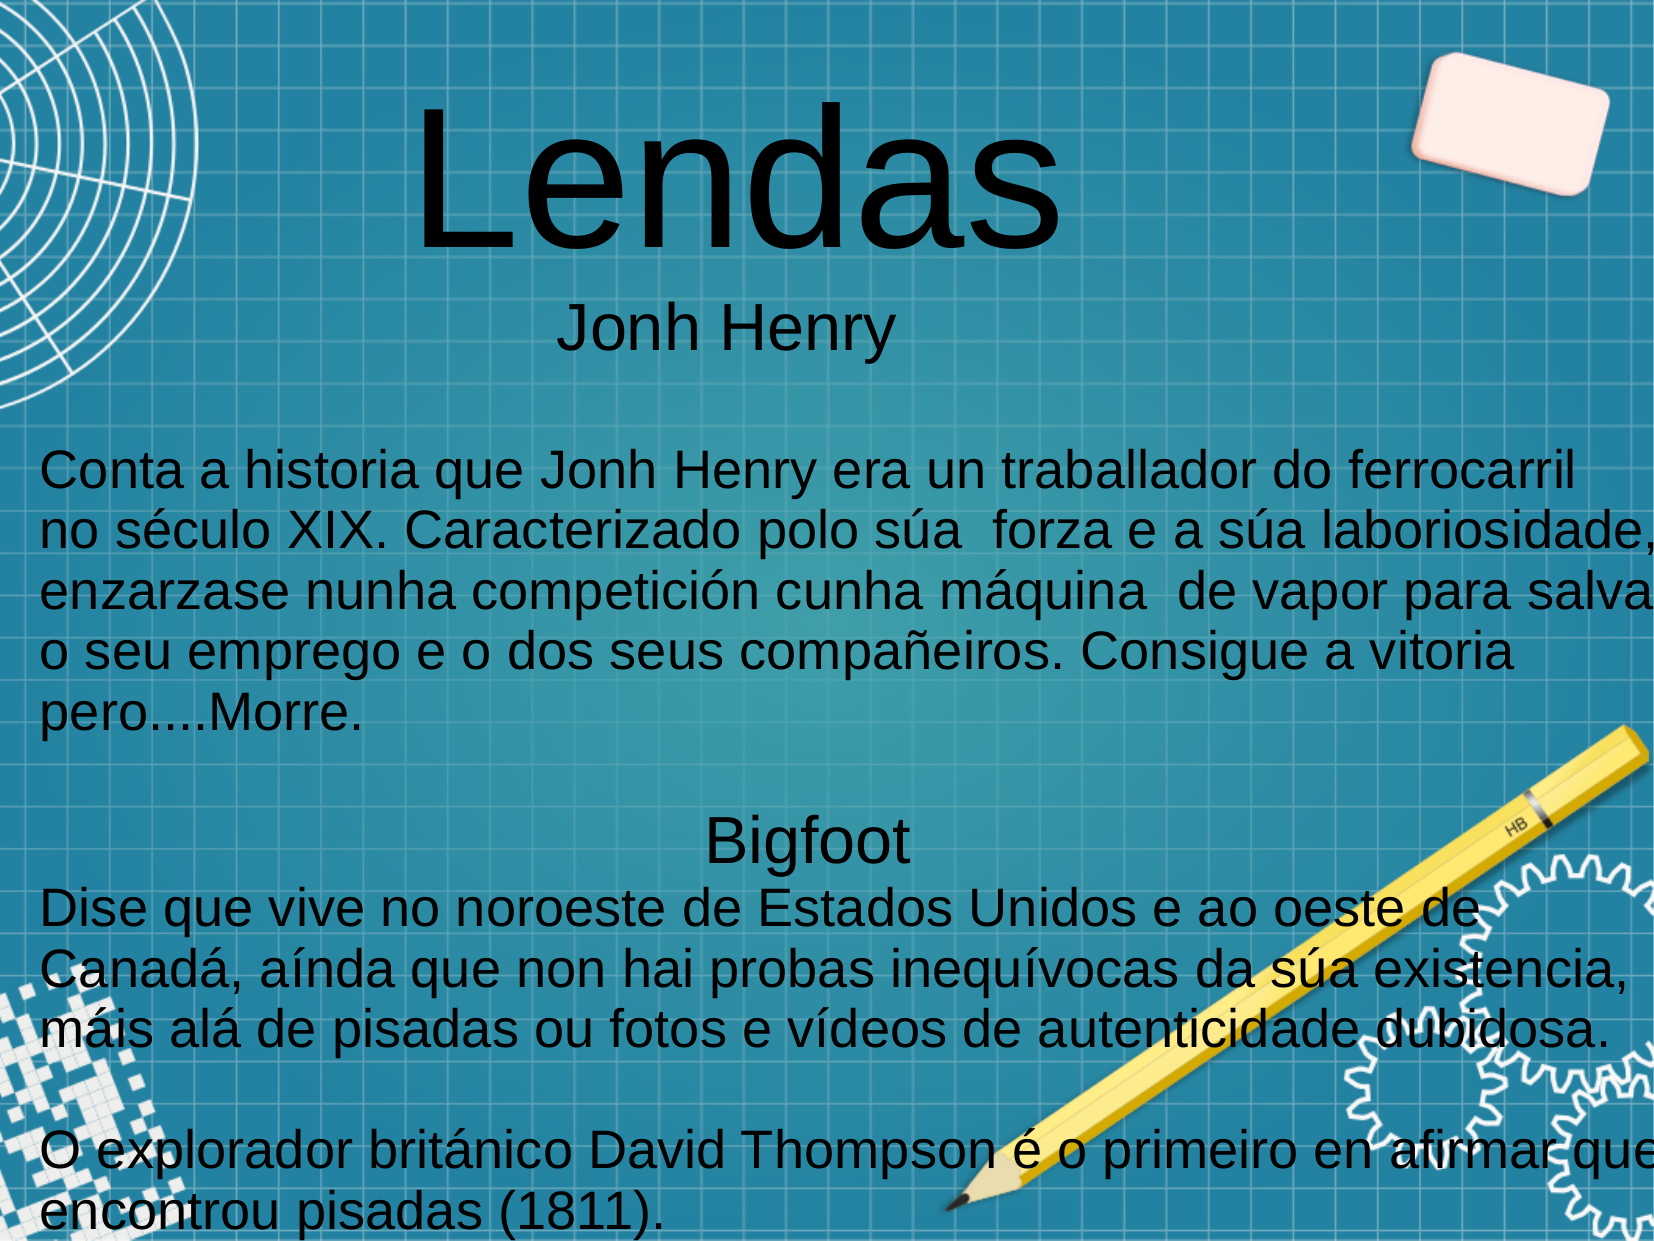

Lendas
							Jonh Henry
Conta a historia que Jonh Henry era un traballador do ferrocarril
no século XIX. Caracterizado polo súa forza e a súa laboriosidade, enzarzase nunha competición cunha máquina de vapor para salvar o seu emprego e o dos seus compañeiros. Consigue a vitoria pero....Morre.
									Bigfoot
Dise que vive no noroeste de Estados Unidos e ao oeste de Canadá, aínda que non hai probas inequívocas da súa existencia, máis alá de pisadas ou fotos e vídeos de autenticidade dubidosa.
O explorador británico David Thompson é o primeiro en afirmar que encontrou pisadas (1811).